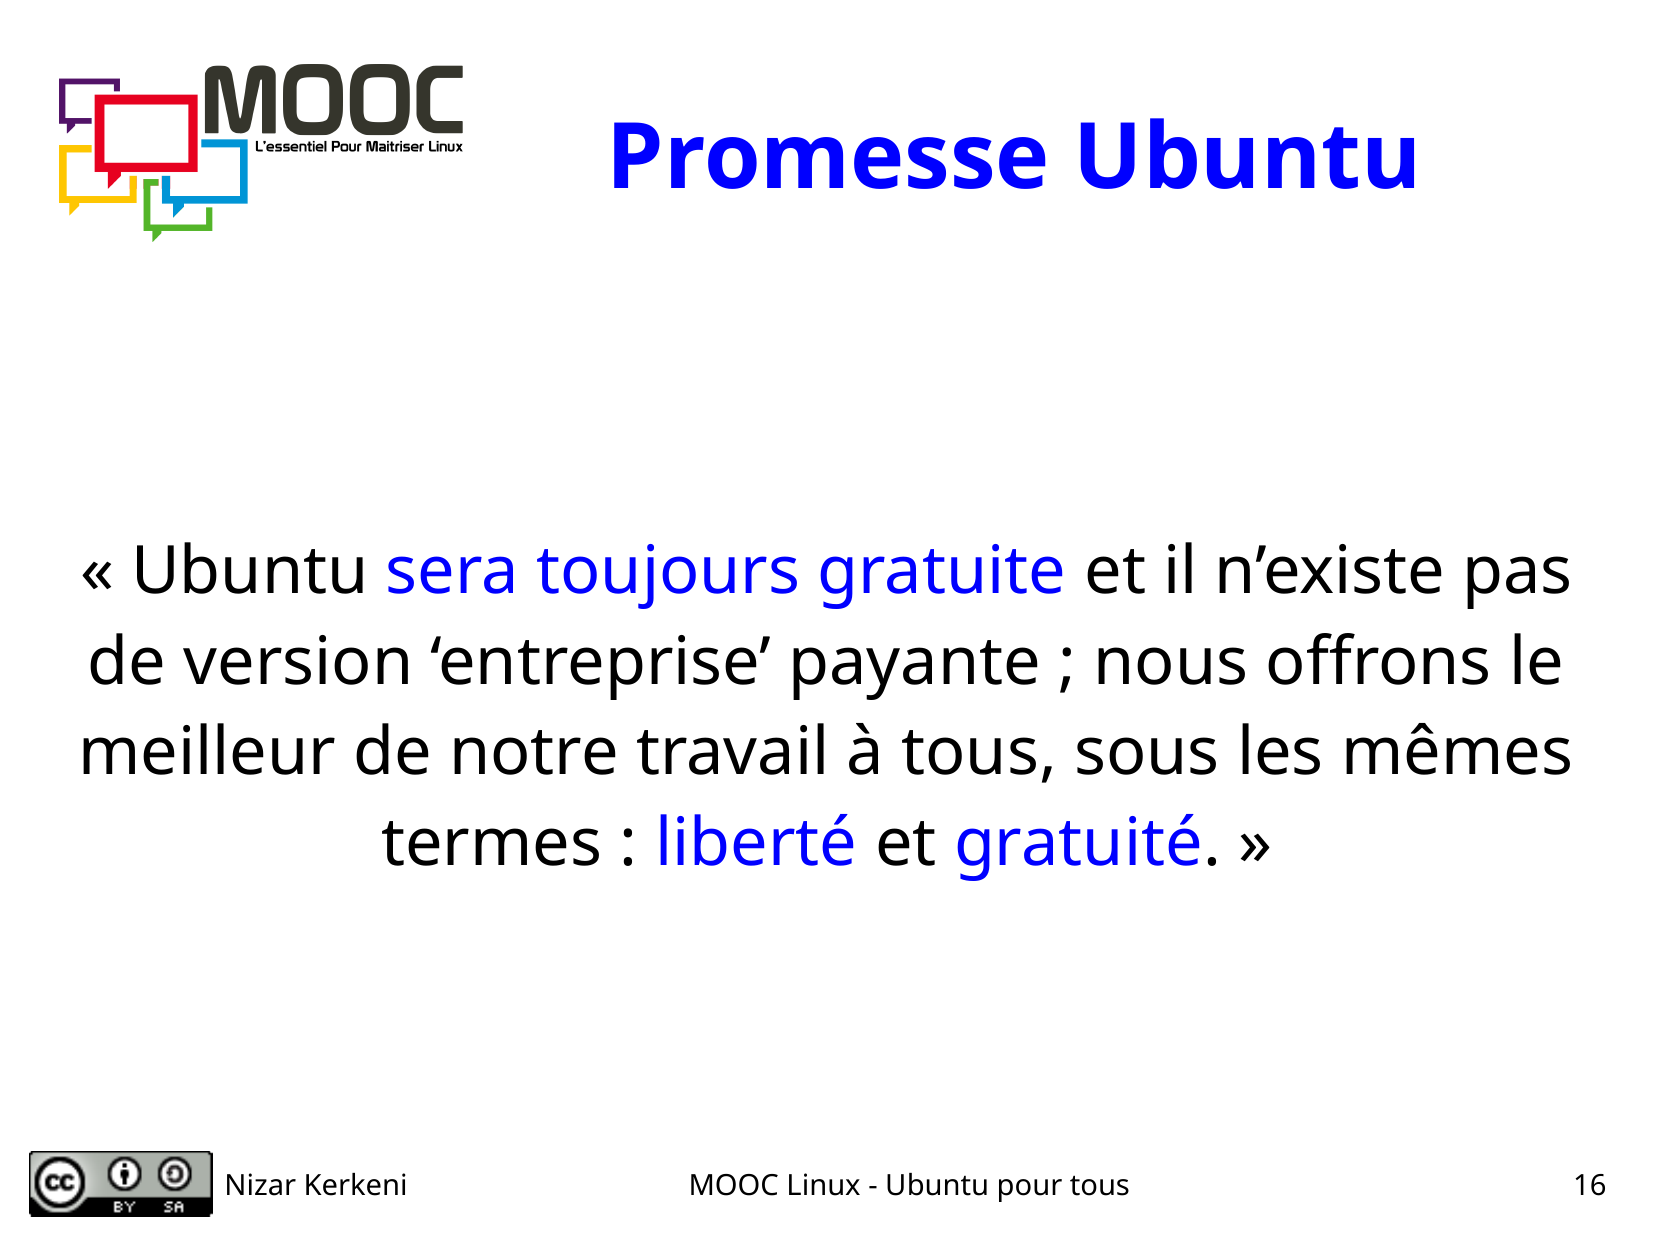

# Promesse Ubuntu
« Ubuntu sera toujours gratuite et il n’existe pas de version ‘entreprise’ payante ; nous offrons le meilleur de notre travail à tous, sous les mêmes termes : liberté et gratuité. »
MOOC Linux - Ubuntu pour tous
16